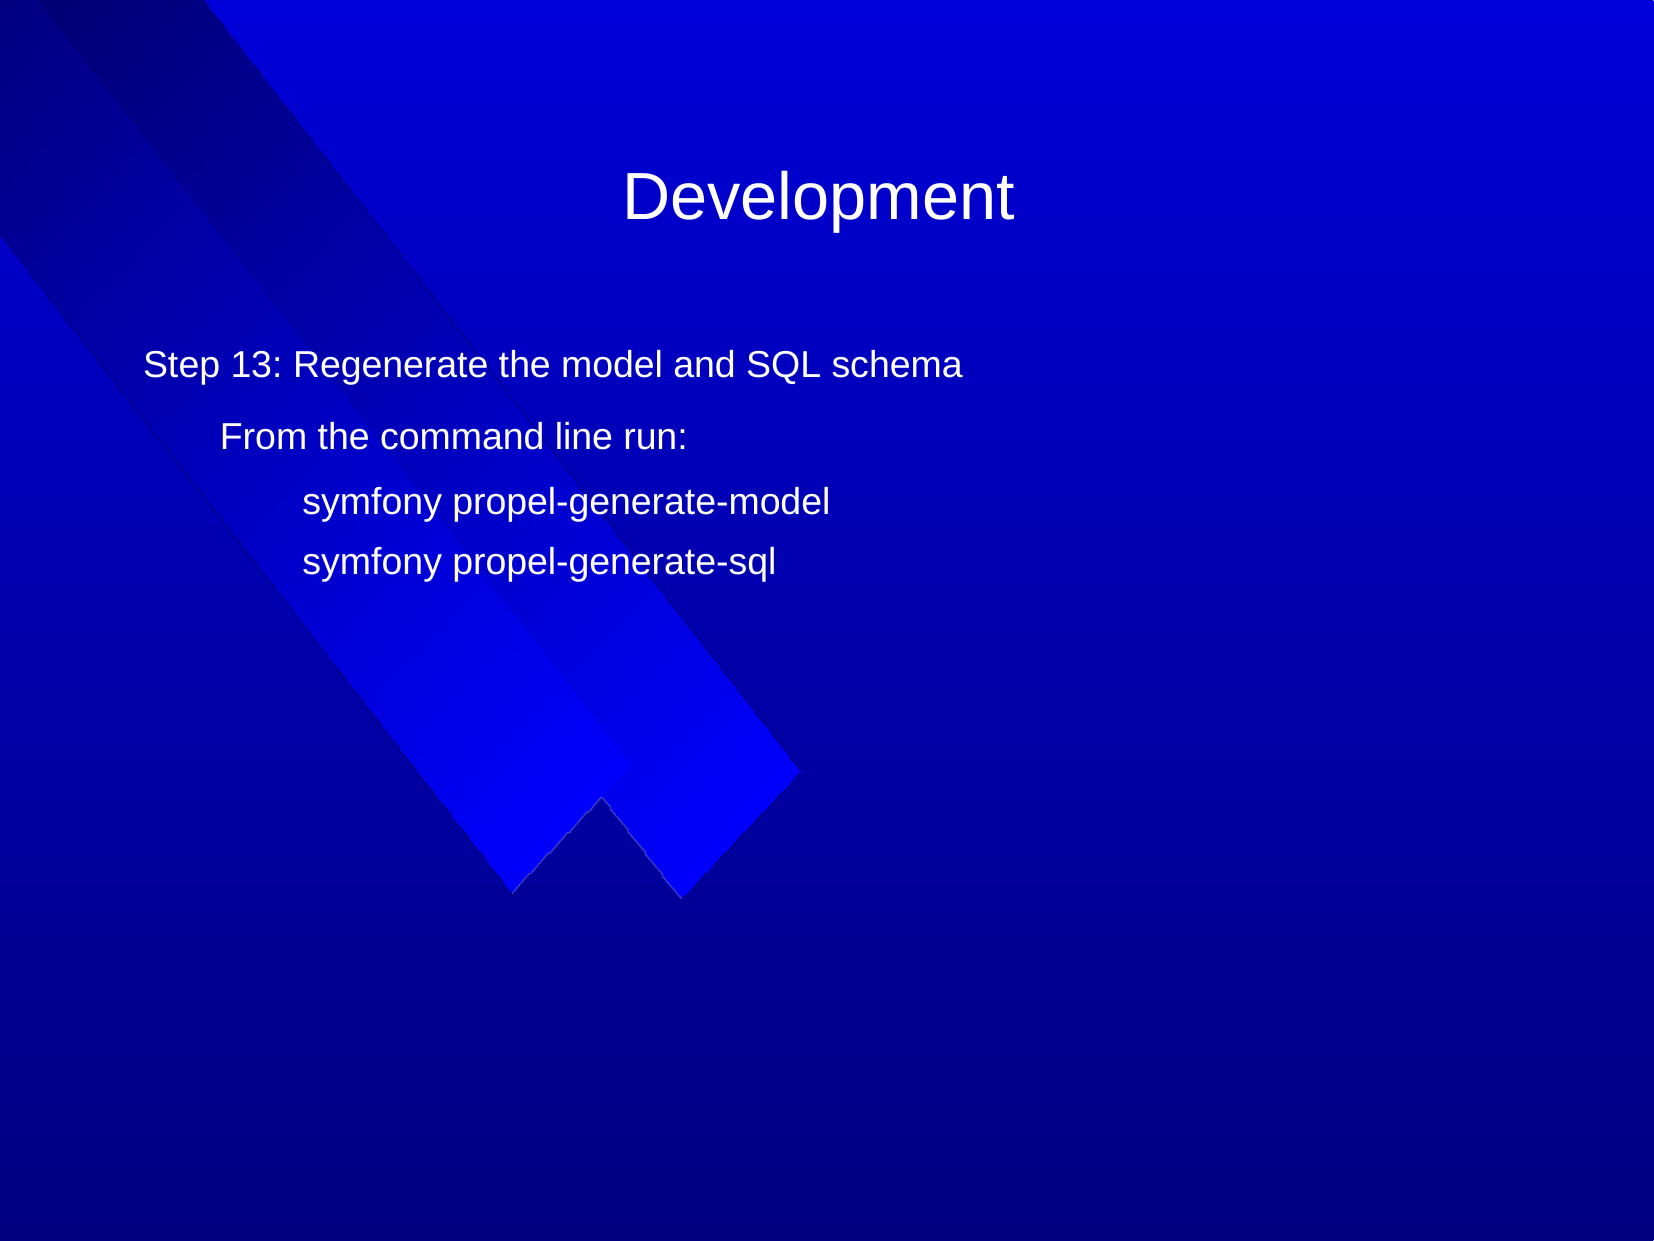

# Development
Step 13: Regenerate the model and SQL schema
From the command line run:
symfony propel-generate-model
symfony propel-generate-sql